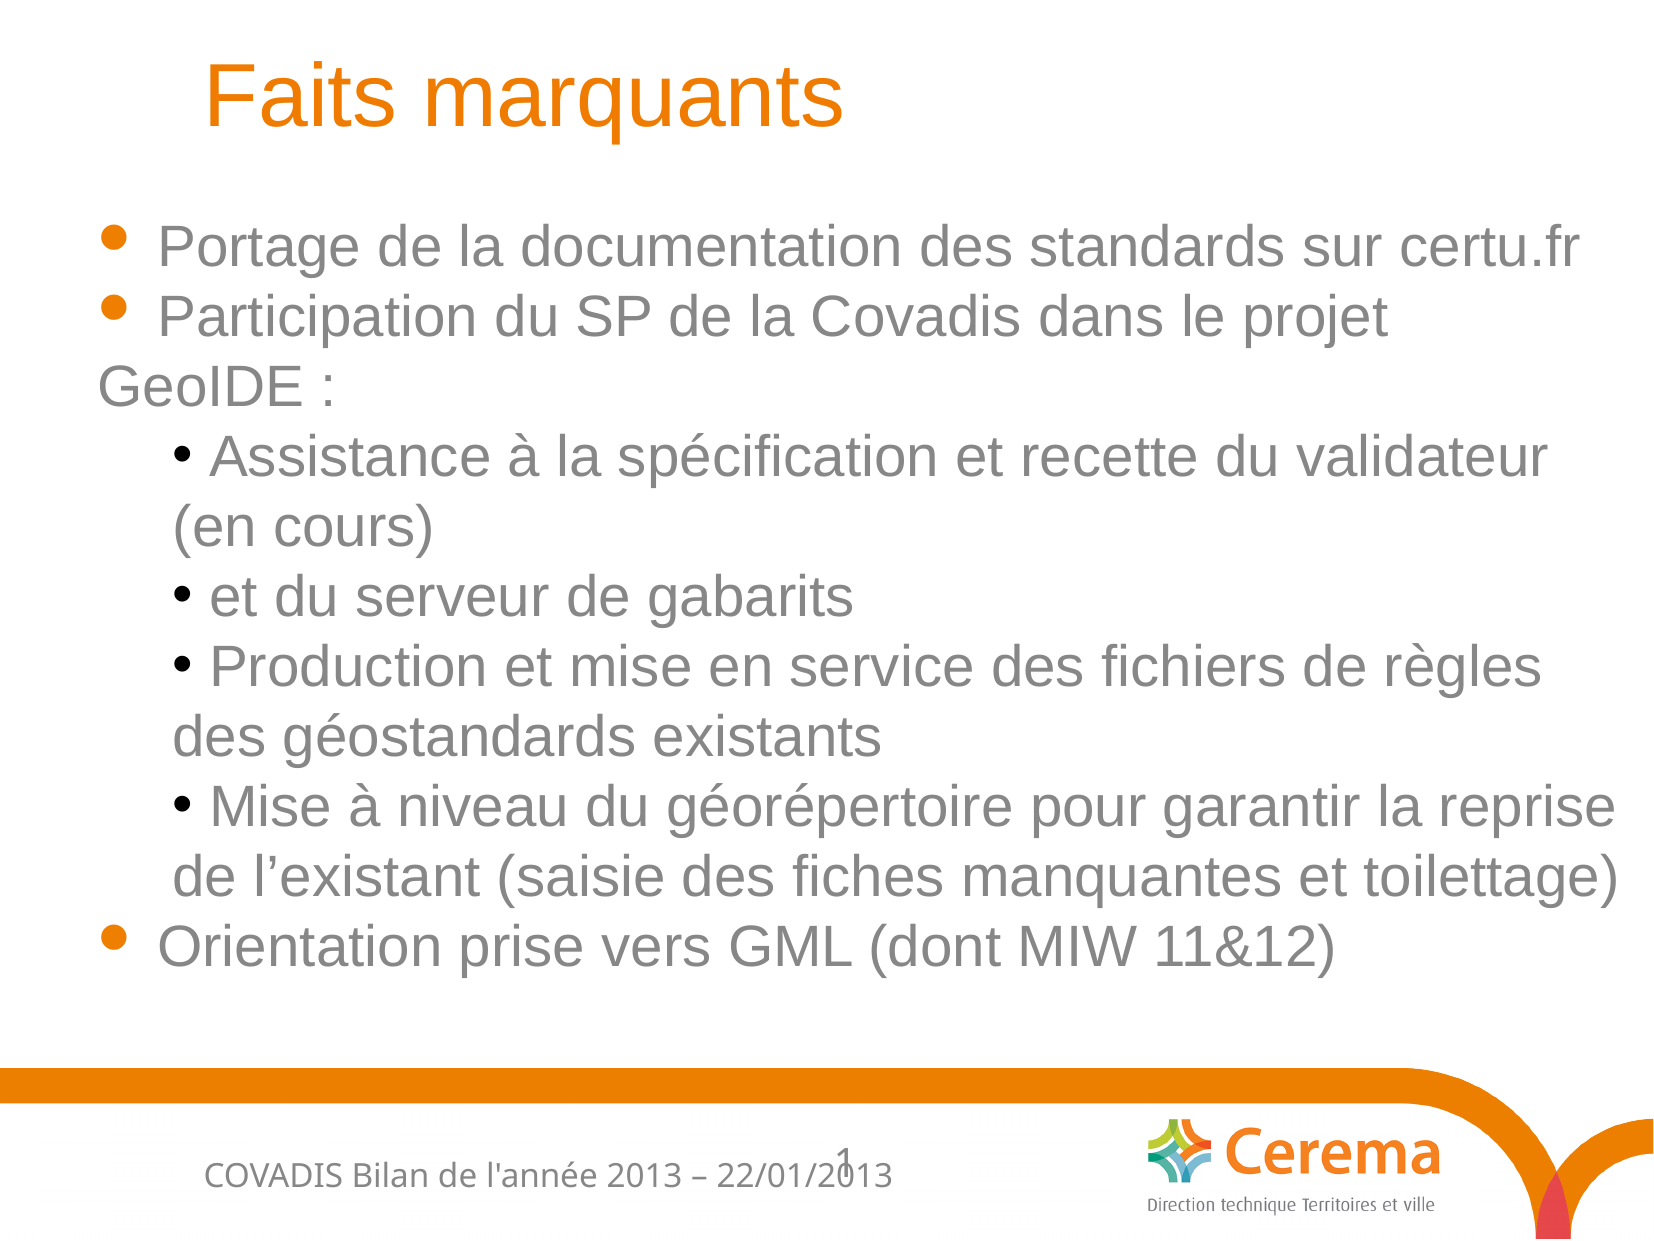

Faits marquants
 Portage de la documentation des standards sur certu.fr
 Participation du SP de la Covadis dans le projet GeoIDE :
 Assistance à la spécification et recette du validateur (en cours)
 et du serveur de gabarits
 Production et mise en service des fichiers de règles des géostandards existants
 Mise à niveau du géorépertoire pour garantir la reprise de l’existant (saisie des fiches manquantes et toilettage)
 Orientation prise vers GML (dont MIW 11&12)
1
COVADIS Bilan de l'année 2013 – 22/01/2013